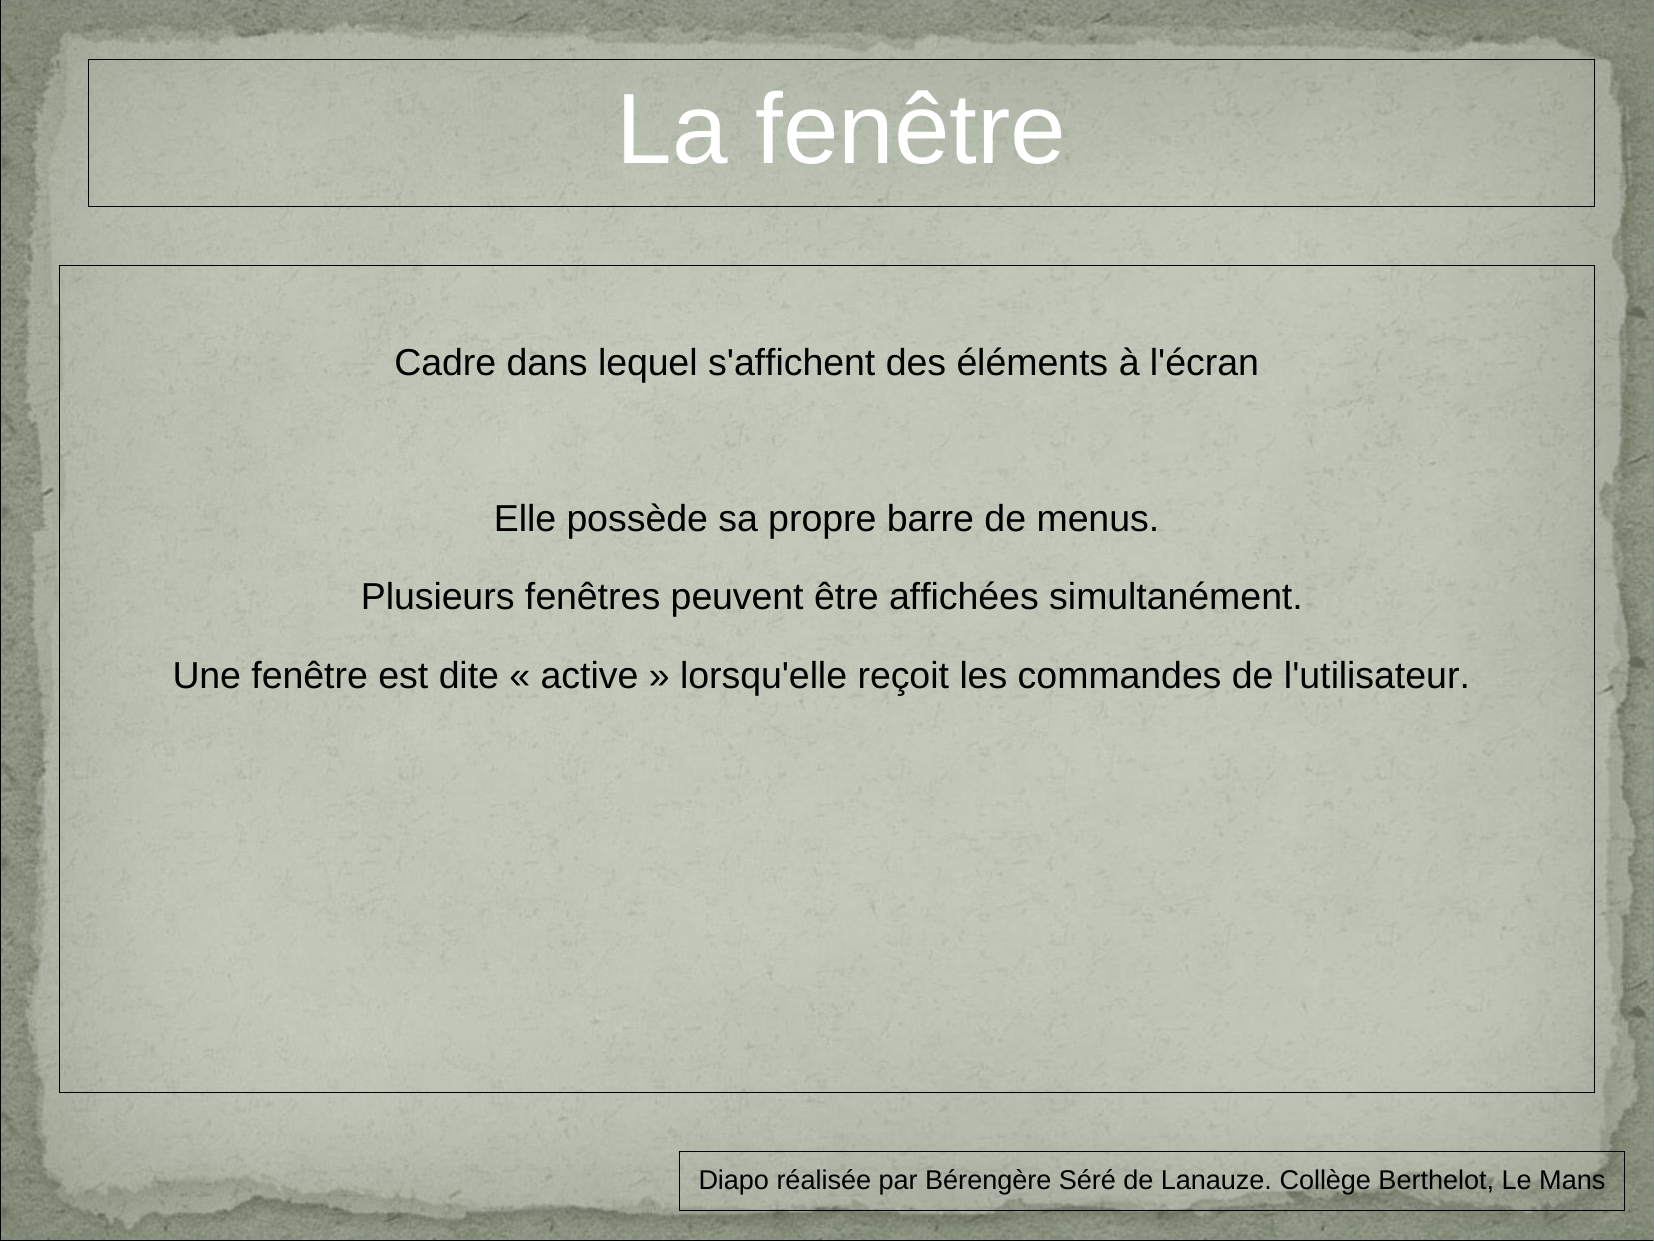

La fenêtre
Cadre dans lequel s'affichent des éléments à l'écran
Elle possède sa propre barre de menus.
 Plusieurs fenêtres peuvent être affichées simultanément.
Une fenêtre est dite « active » lorsqu'elle reçoit les commandes de l'utilisateur.
Diapo réalisée par Bérengère Séré de Lanauze. Collège Berthelot, Le Mans